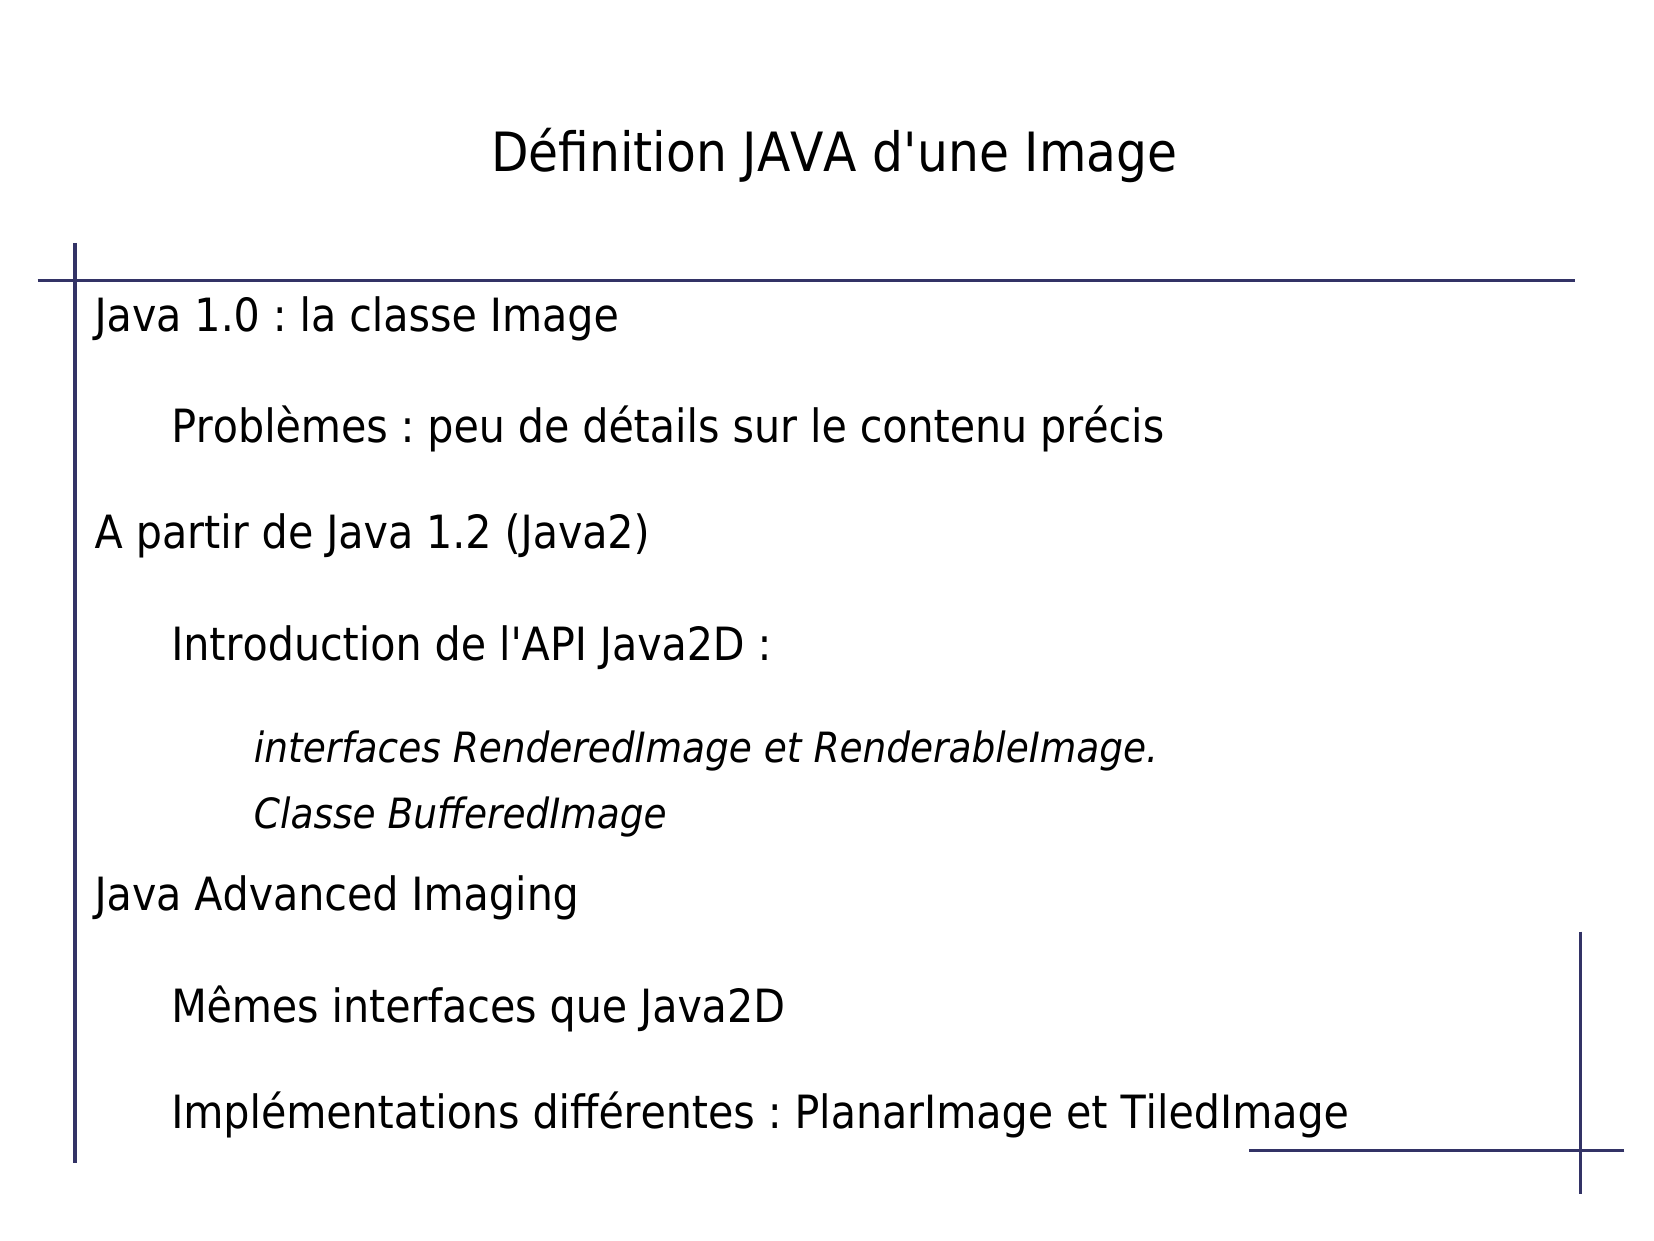

# Définition JAVA d'une Image
Java 1.0 : la classe Image
Problèmes : peu de détails sur le contenu précis
A partir de Java 1.2 (Java2)
Introduction de l'API Java2D :
interfaces RenderedImage et RenderableImage.
Classe BufferedImage
Java Advanced Imaging
Mêmes interfaces que Java2D
Implémentations différentes : PlanarImage et TiledImage